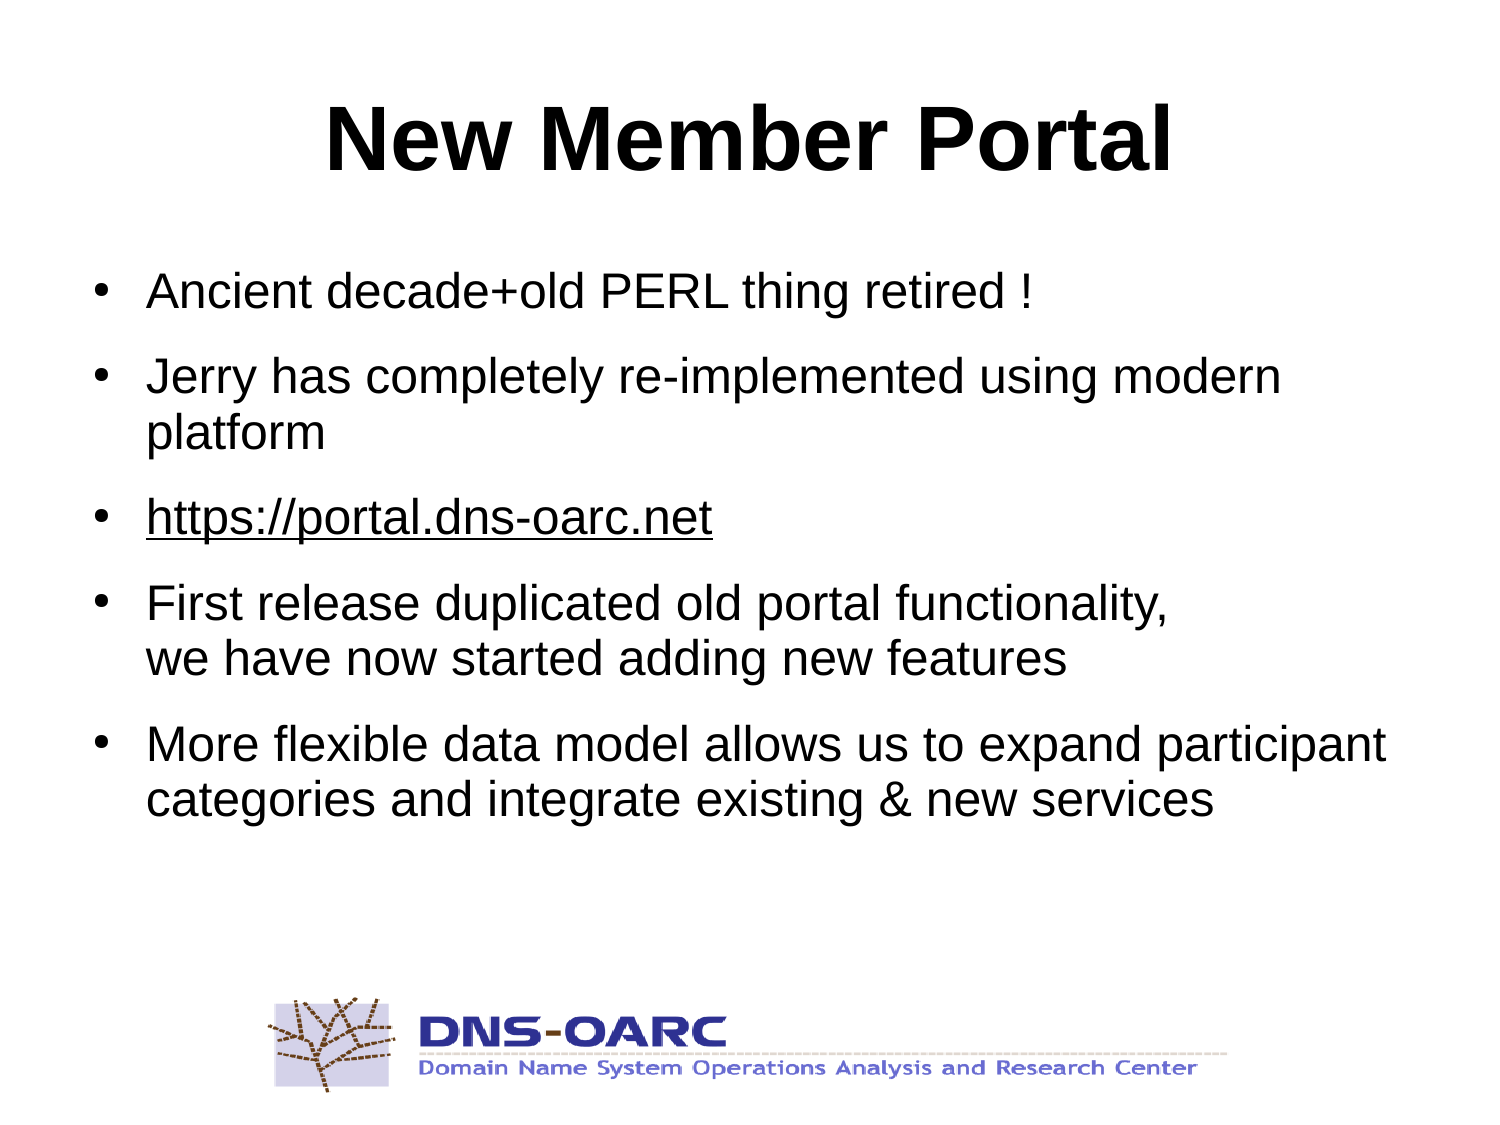

# New Member Portal
Ancient decade+old PERL thing retired !
Jerry has completely re-implemented using modern platform
https://portal.dns-oarc.net
First release duplicated old portal functionality,
we have now started adding new features
More flexible data model allows us to expand participant categories and integrate existing & new services